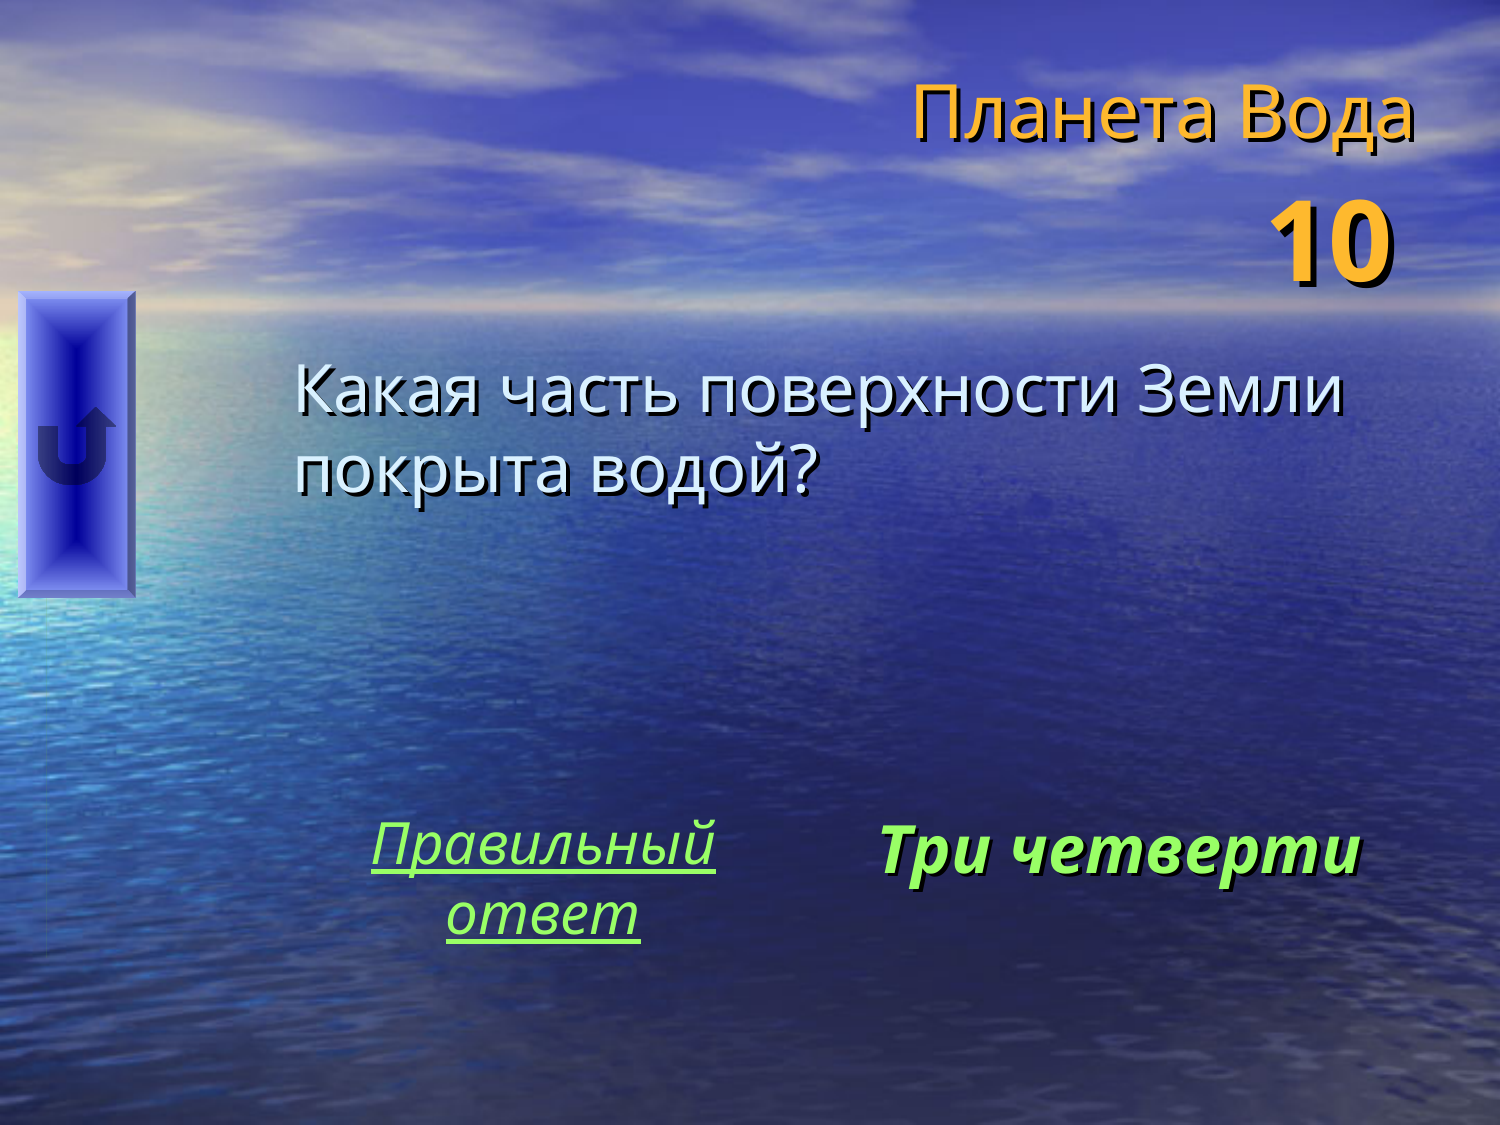

# Планета Вода
10
Какая часть поверхности Земли покрыта водой?
Три четверти
Правильный ответ